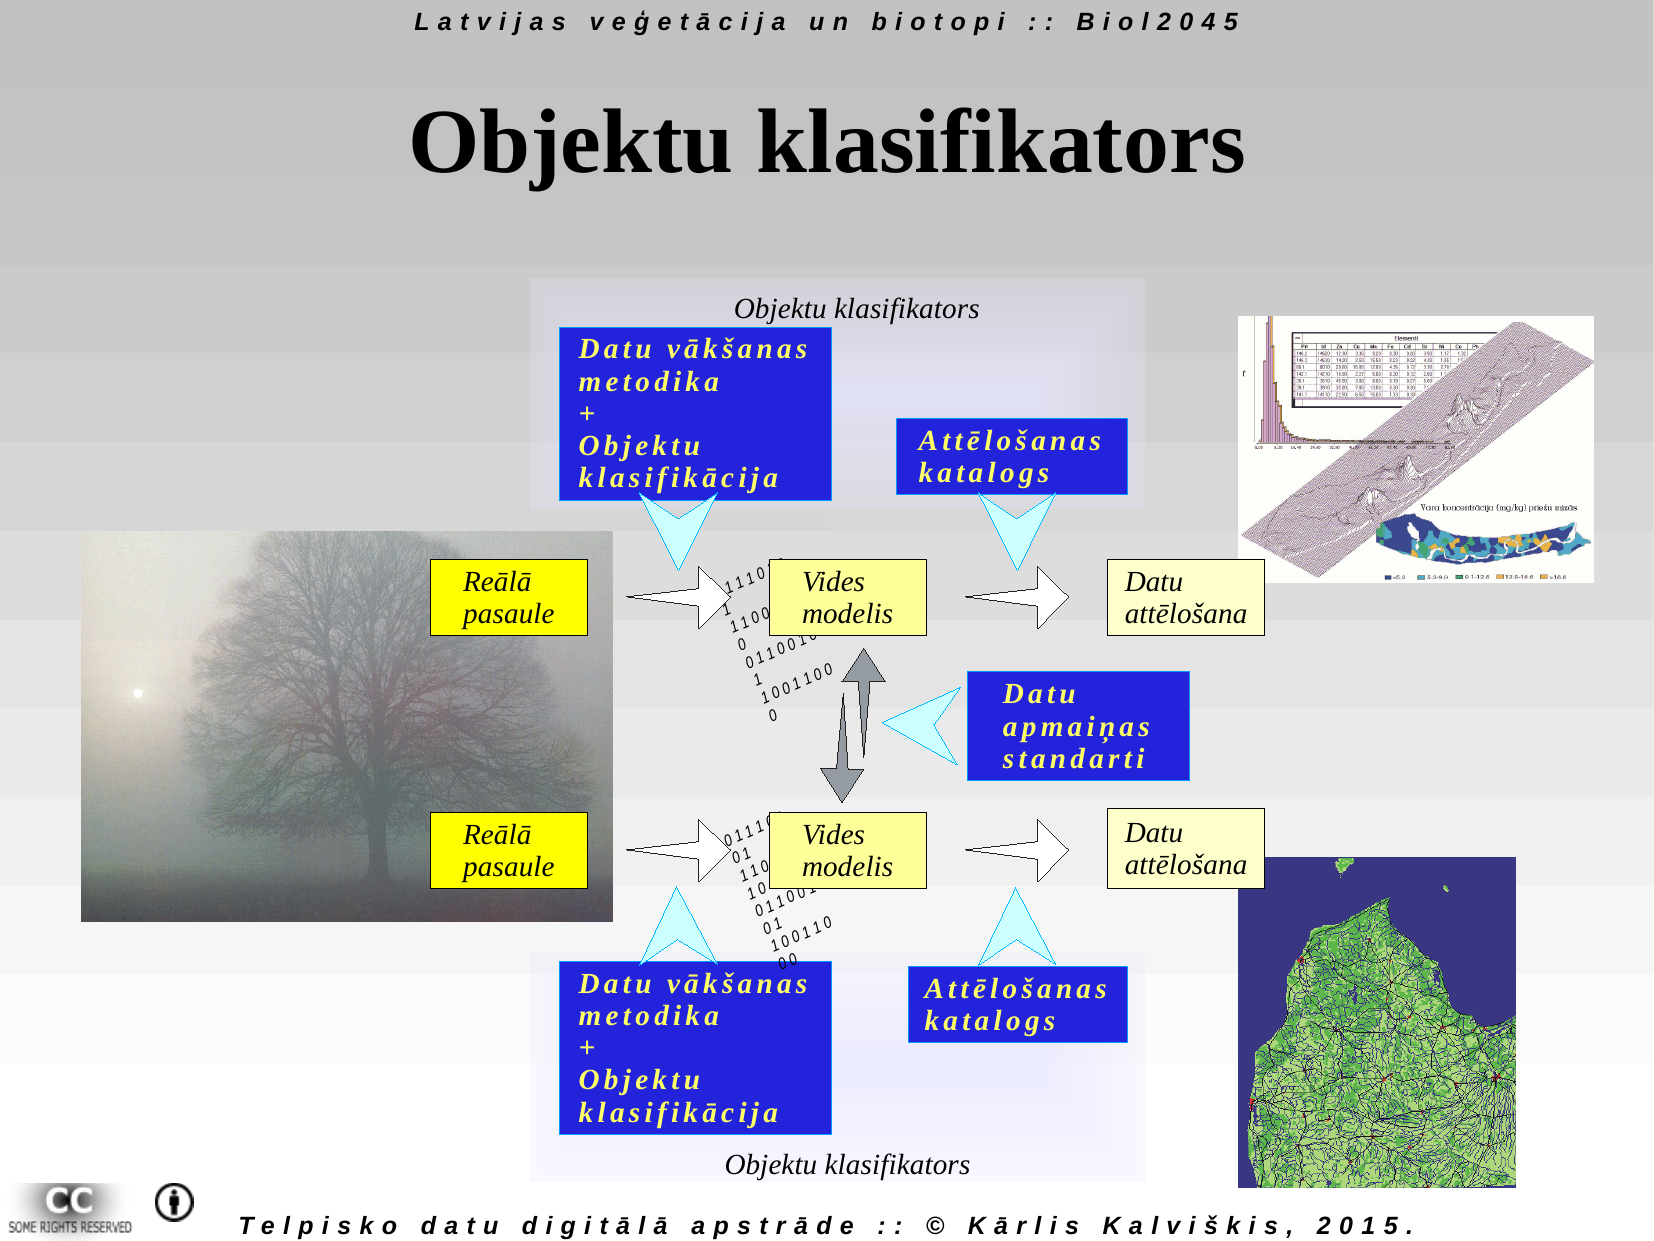

# Objektu klasifikators
Objektu klasifikators
Datu vākšanas metodika
+
Objektu klasifikācija
Attēlošanas katalogs
Datu apmaiņas standarti
Datu vākšanas metodika
+
Objektu klasifikācija
Attēlošanas katalogs
Objektu klasifikators
0 1 1 1 0 1 0 1
1 1 0 0 0 1 1 0
0 1 1 0 0 1 0 1
1 0 0 1 1 0 0 0
Reālā pasaule
Vides modelis
Datu attēlošana
0 1 1 1 0 1 0 1
1 1 0 0 0 1 1 0
0 1 1 0 0 1 0 1
1 0 0 1 1 0 0 0
Datu attēlošana
Reālā pasaule
Vides modelis